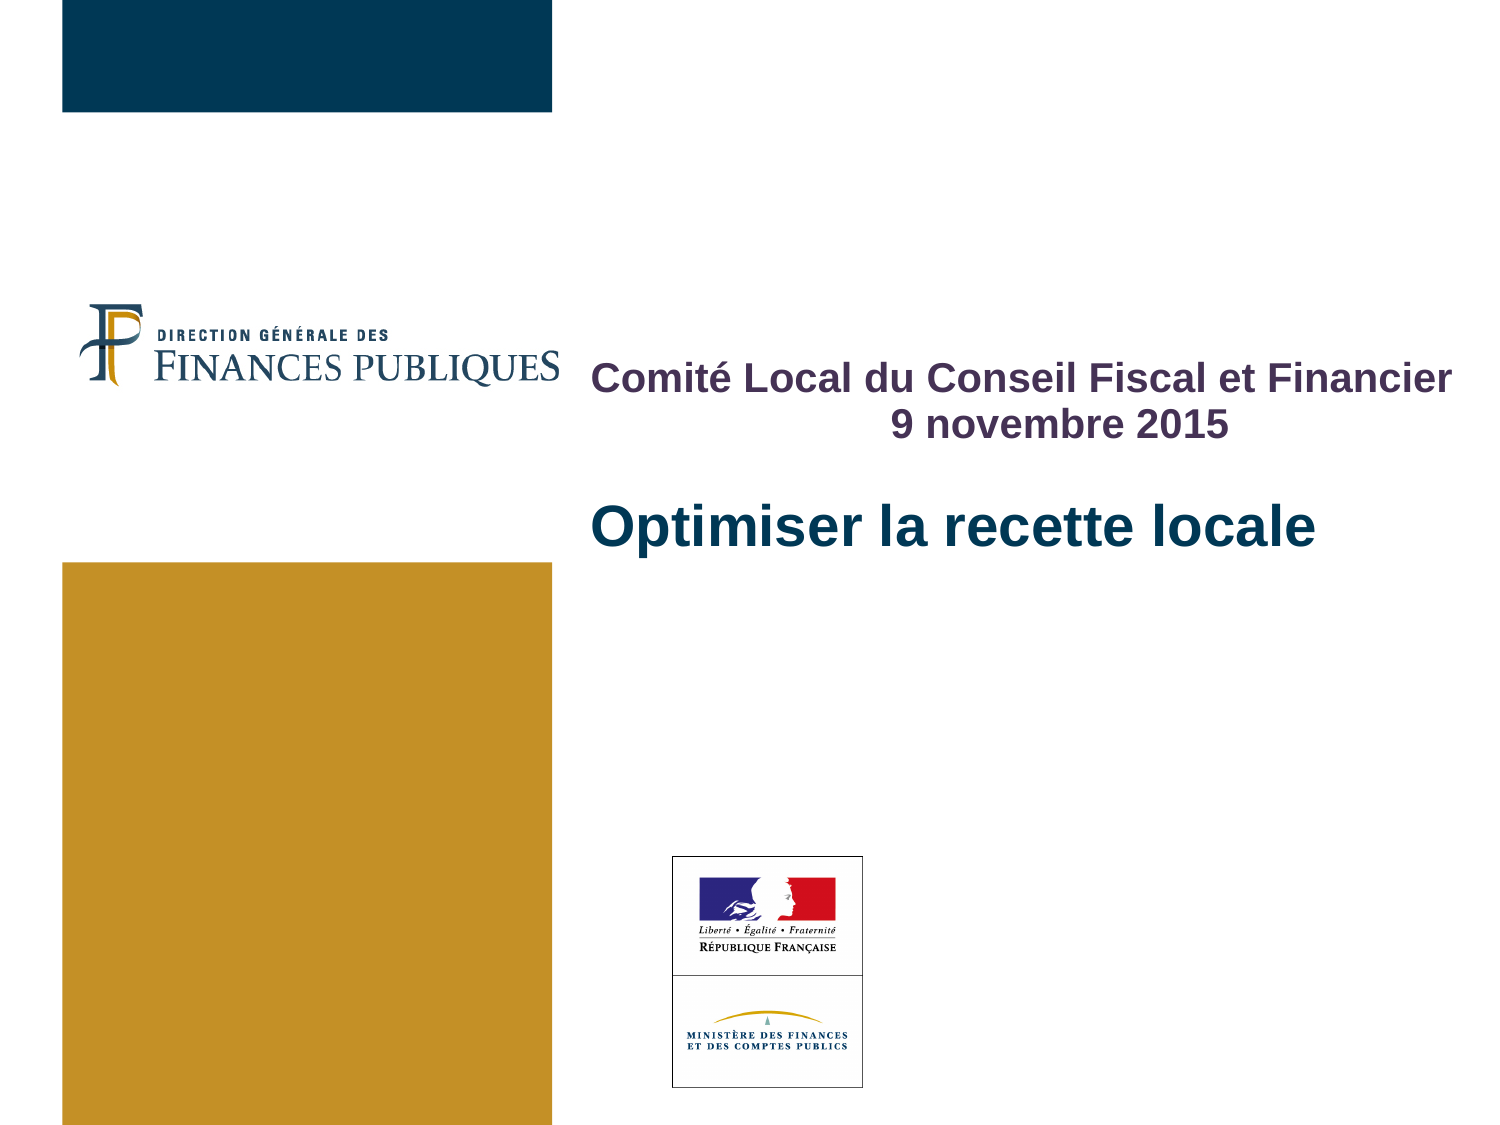

# Comité Local du Conseil Fiscal et Financier 		9 novembre 2015 Optimiser la recette locale